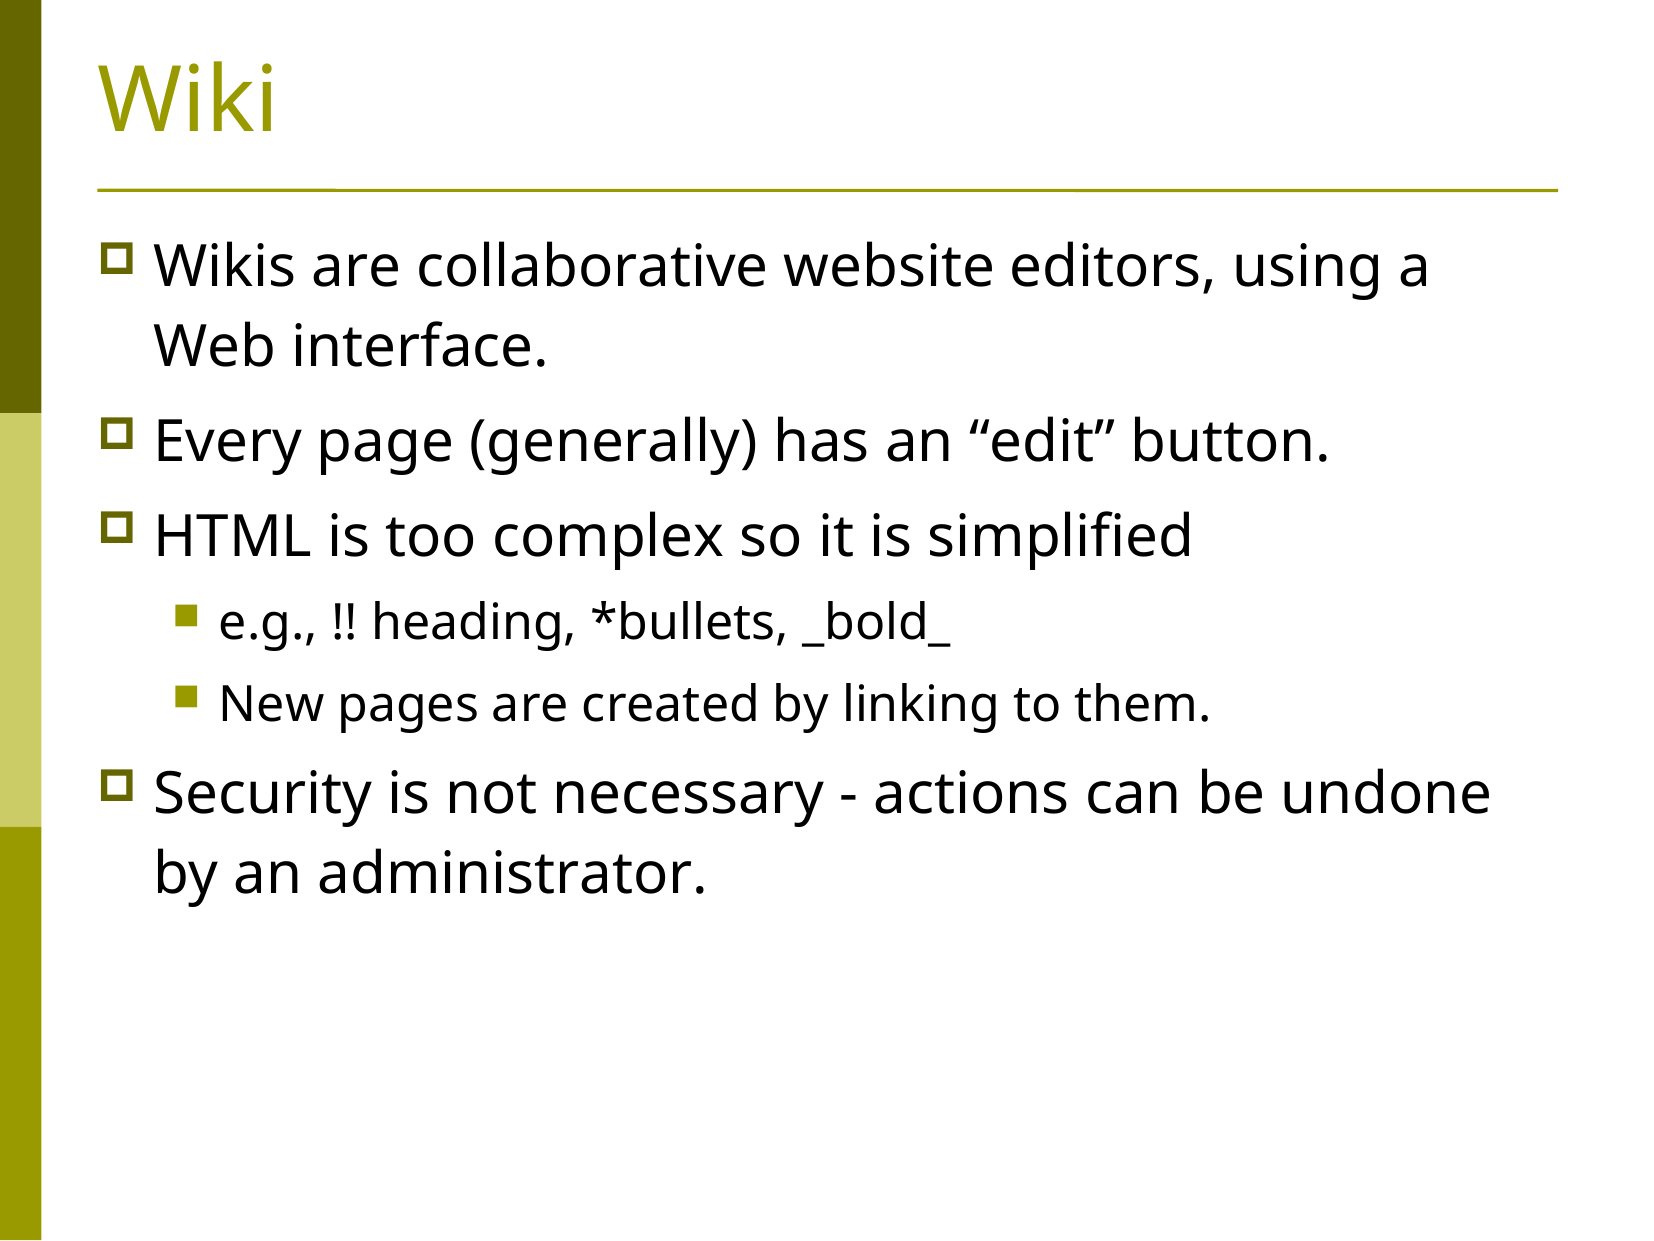

# Wiki
Wikis are collaborative website editors, using a Web interface.
Every page (generally) has an “edit” button.
HTML is too complex so it is simplified
e.g., !! heading, *bullets, _bold_
New pages are created by linking to them.
Security is not necessary - actions can be undone by an administrator.